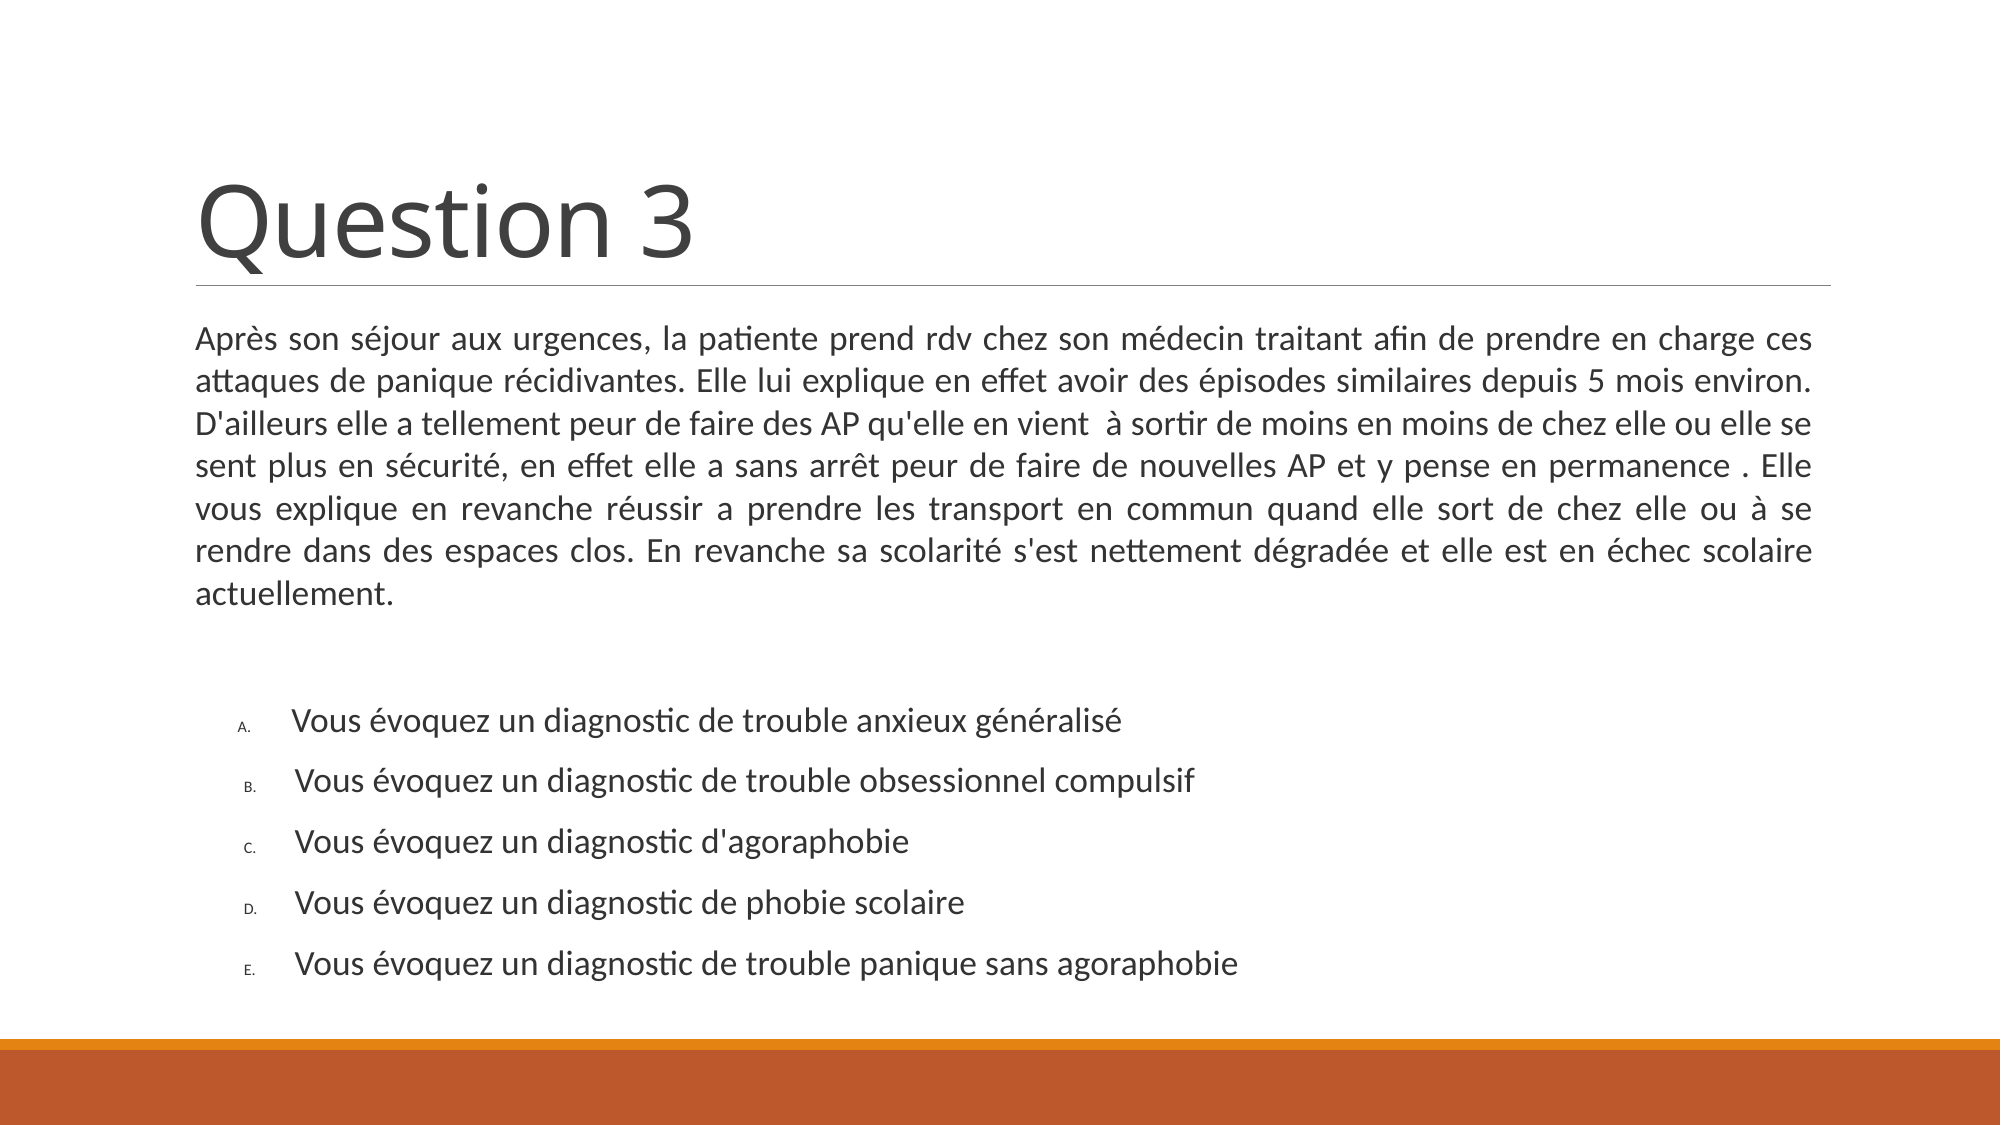

# Question 3
Après son séjour aux urgences, la patiente prend rdv chez son médecin traitant afin de prendre en charge ces attaques de panique récidivantes. Elle lui explique en effet avoir des épisodes similaires depuis 5 mois environ. D'ailleurs elle a tellement peur de faire des AP qu'elle en vient à sortir de moins en moins de chez elle ou elle se sent plus en sécurité, en effet elle a sans arrêt peur de faire de nouvelles AP et y pense en permanence . Elle vous explique en revanche réussir a prendre les transport en commun quand elle sort de chez elle ou à se rendre dans des espaces clos. En revanche sa scolarité s'est nettement dégradée et elle est en échec scolaire actuellement.
Vous évoquez un diagnostic de trouble anxieux généralisé
Vous évoquez un diagnostic de trouble obsessionnel compulsif
Vous évoquez un diagnostic d'agoraphobie
Vous évoquez un diagnostic de phobie scolaire
Vous évoquez un diagnostic de trouble panique sans agoraphobie